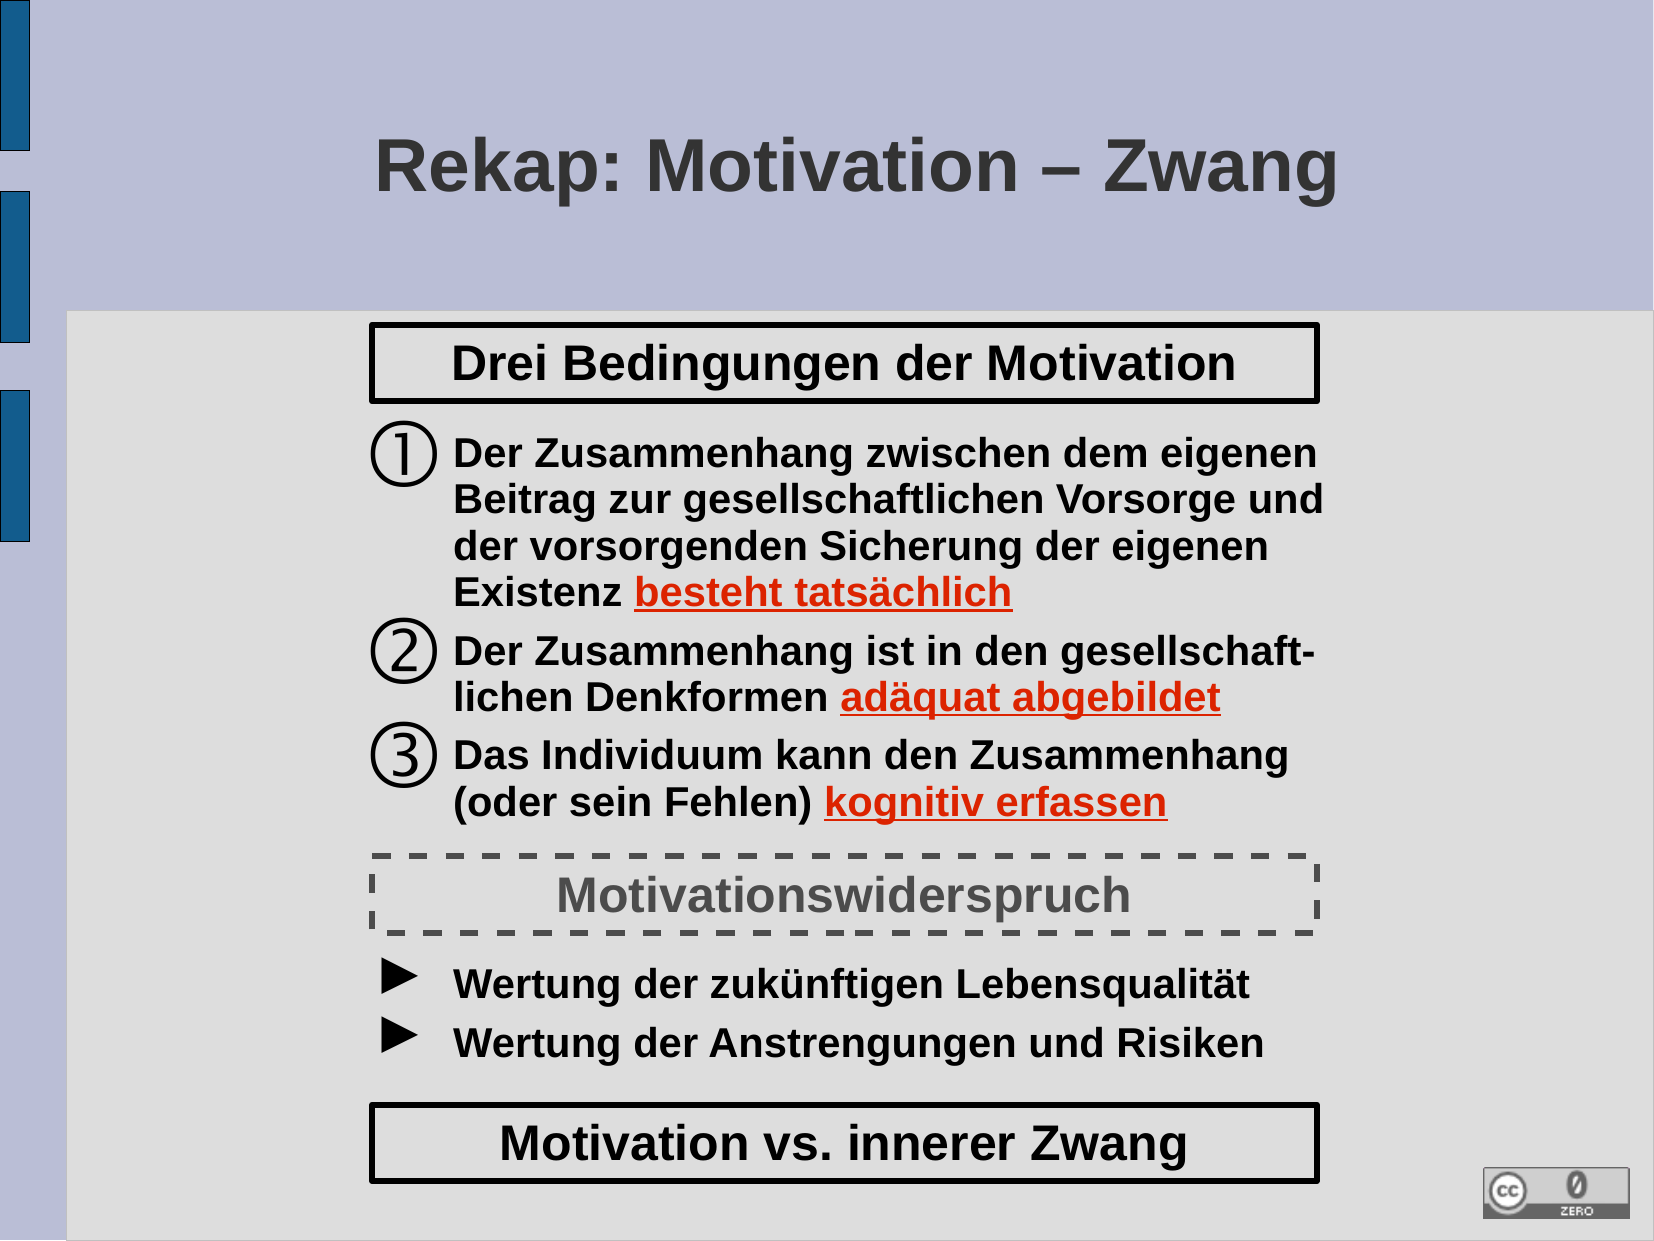

# Rekap: Motivation – Zwang
Drei Bedingungen der Motivation

Der Zusammenhang zwischen dem eigenen
Beitrag zur gesellschaftlichen Vorsorge und
der vorsorgenden Sicherung der eigenen
Existenz besteht tatsächlich
Der Zusammenhang ist in den gesellschaft-
lichen Denkformen adäquat abgebildet
Das Individuum kann den Zusammenhang
(oder sein Fehlen) kognitiv erfassen


Motivationswiderspruch
▸
Wertung der zukünftigen Lebensqualität
Wertung der Anstrengungen und Risiken
▸
Motivation vs. innerer Zwang